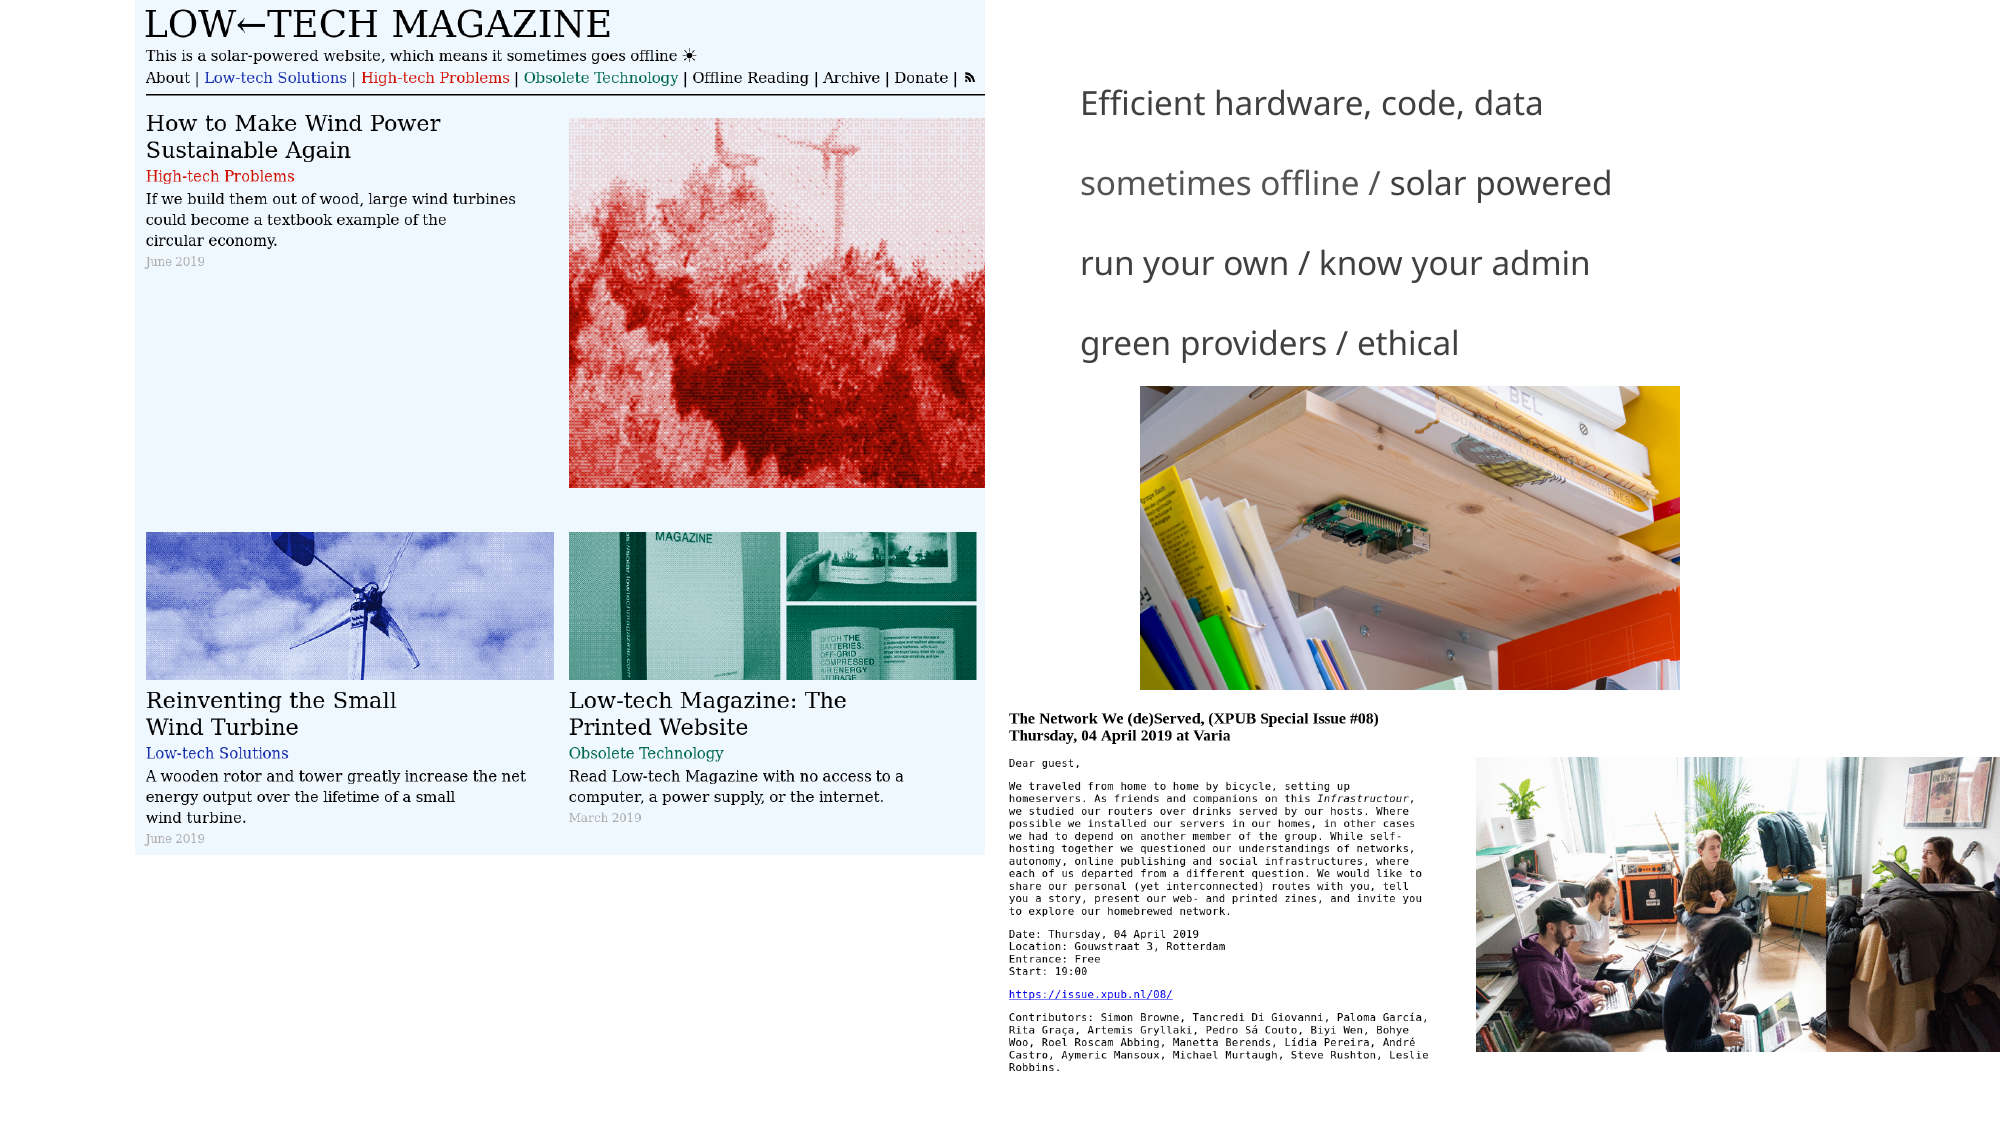

# Efficient hardware, code, data
sometimes offline / solar powered
run your own / know your admin
green providers / ethical